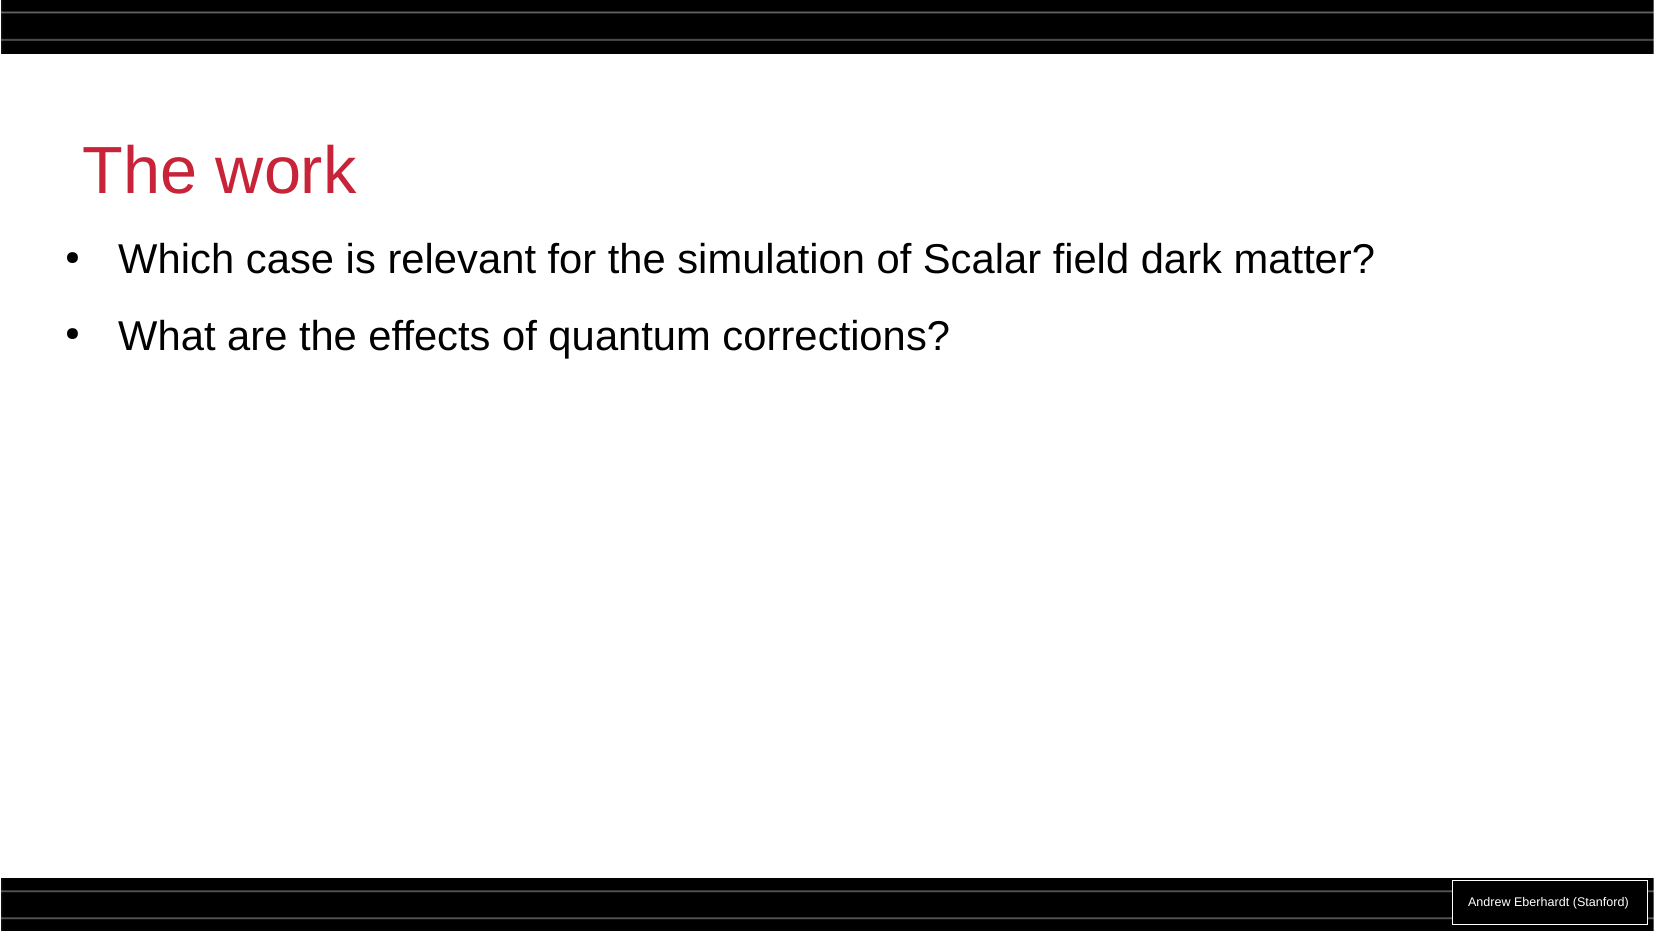

# The work
Which case is relevant for the simulation of Scalar field dark matter?
What are the effects of quantum corrections?
Andrew Eberhardt (Stanford)